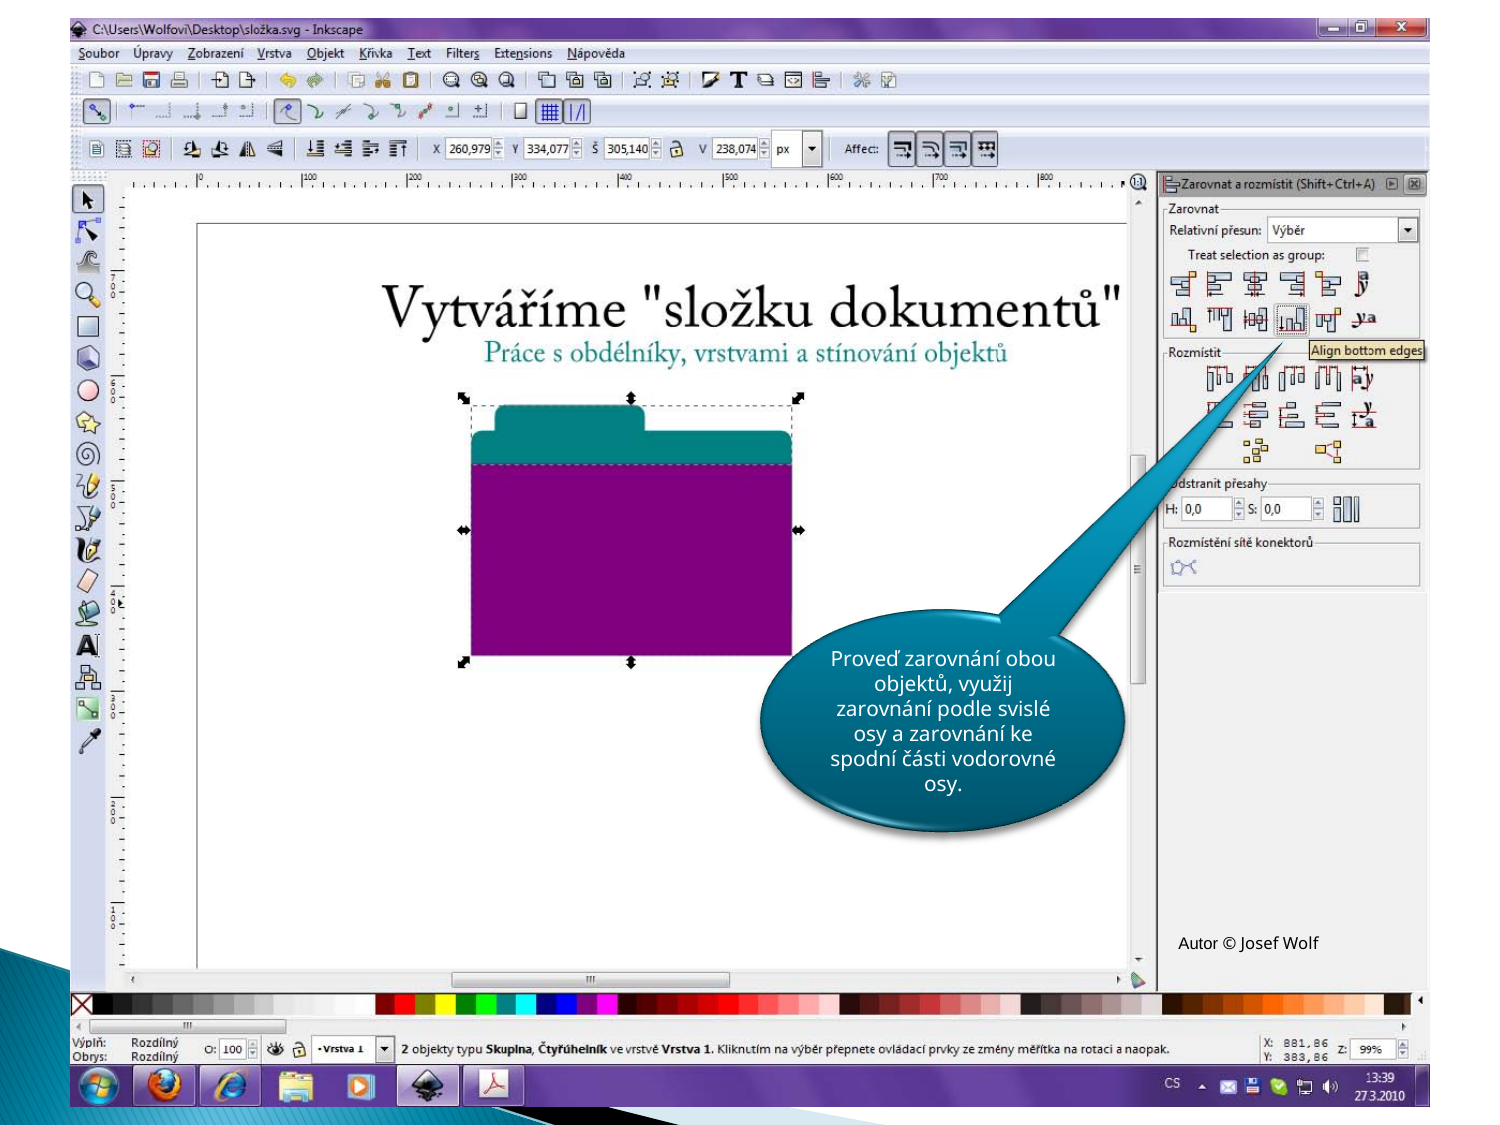

#
Proveď zarovnání obou objektů, využij zarovnání podle svislé osy a zarovnání ke spodní části vodorovné osy.
Autor © Josef Wolf